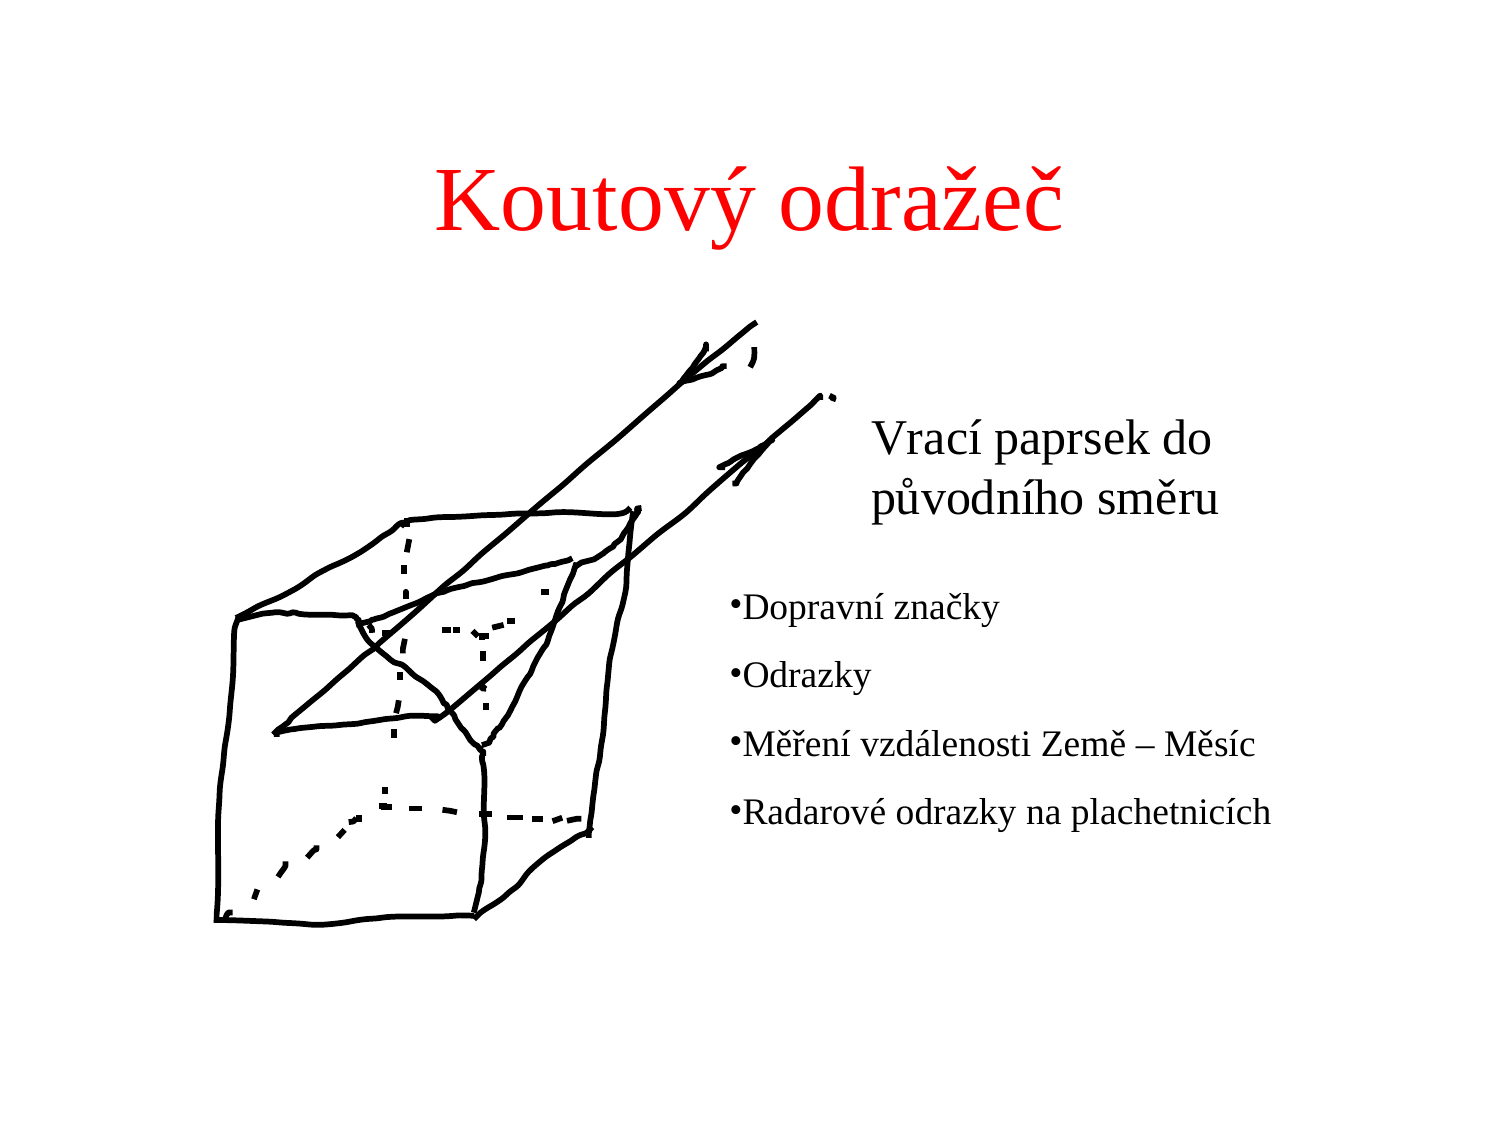

# Koutový odražeč
Vrací paprsek do původního směru
Dopravní značky
Odrazky
Měření vzdálenosti Země – Měsíc
Radarové odrazky na plachetnicích